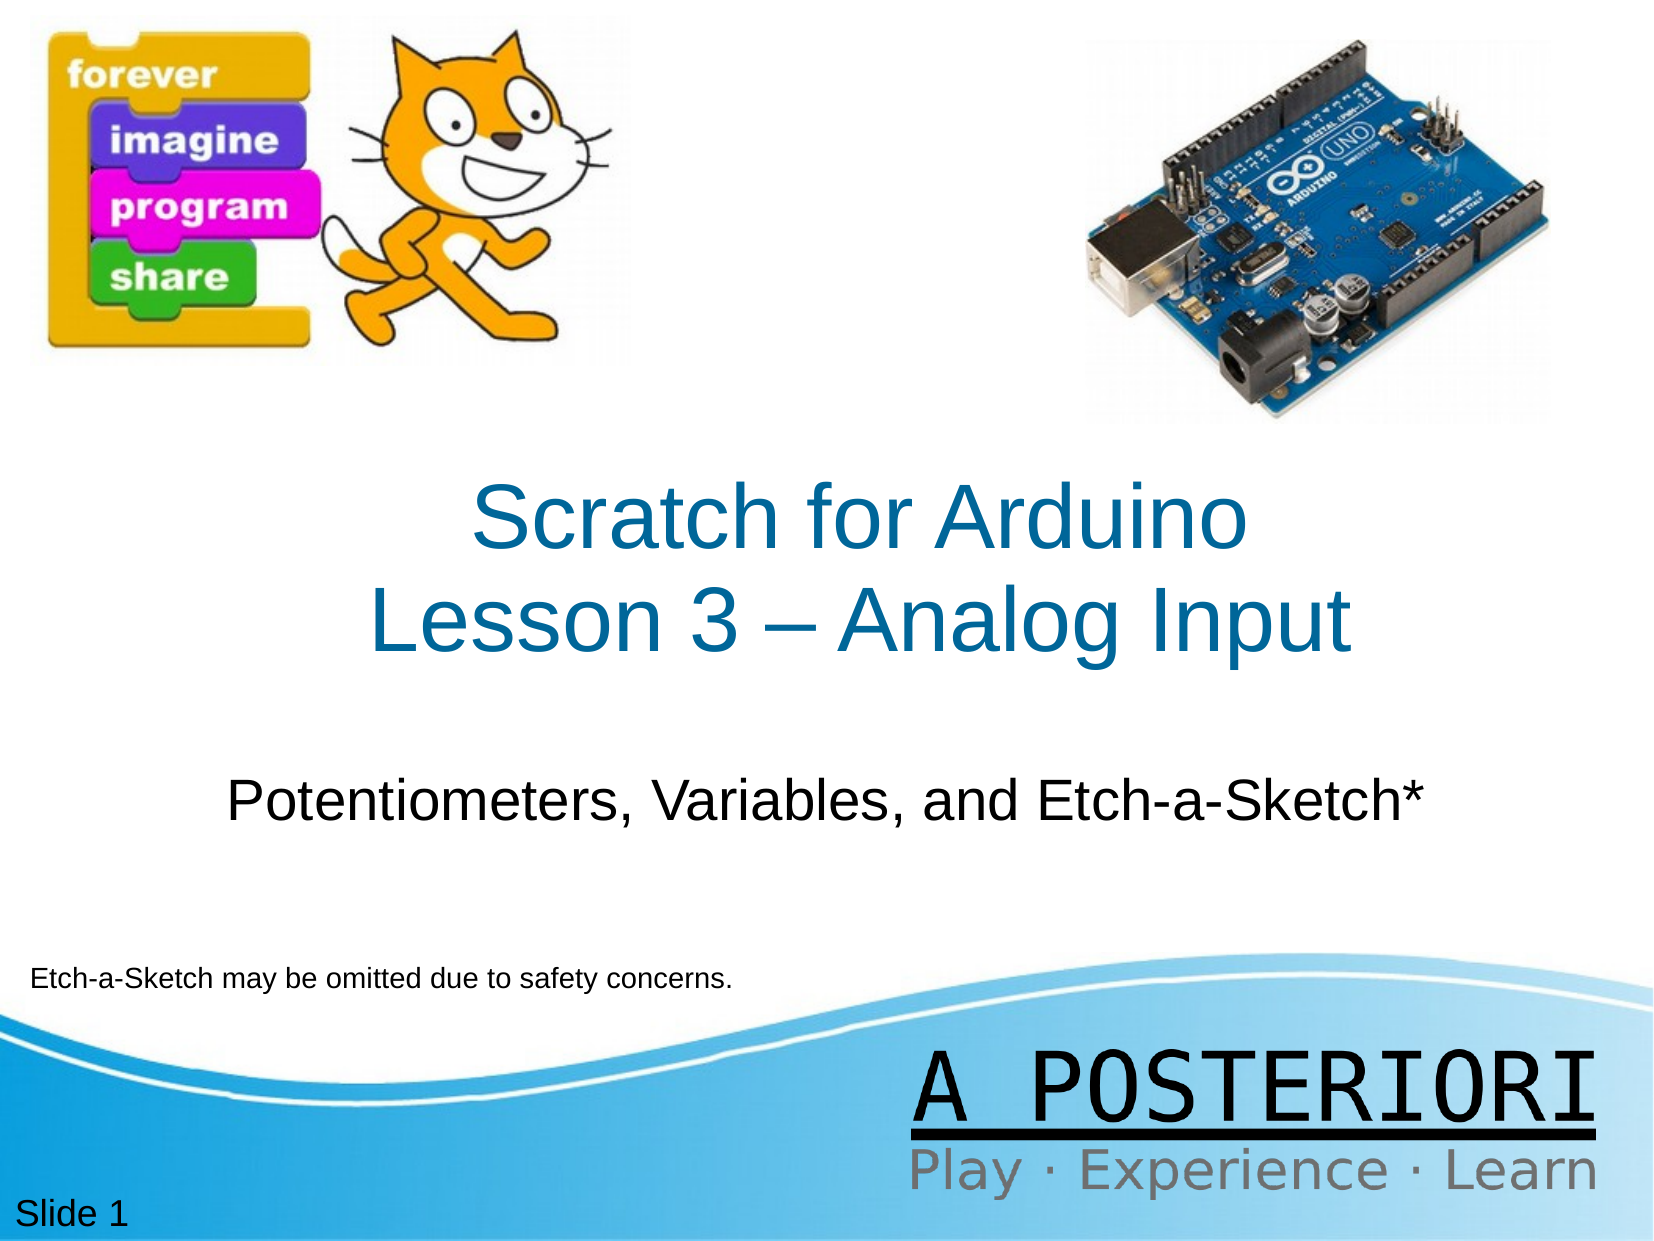

# Scratch for Arduino Lesson 3 – Analog Input
Potentiometers, Variables, and Etch-a-Sketch*
Etch-a-Sketch may be omitted due to safety concerns.